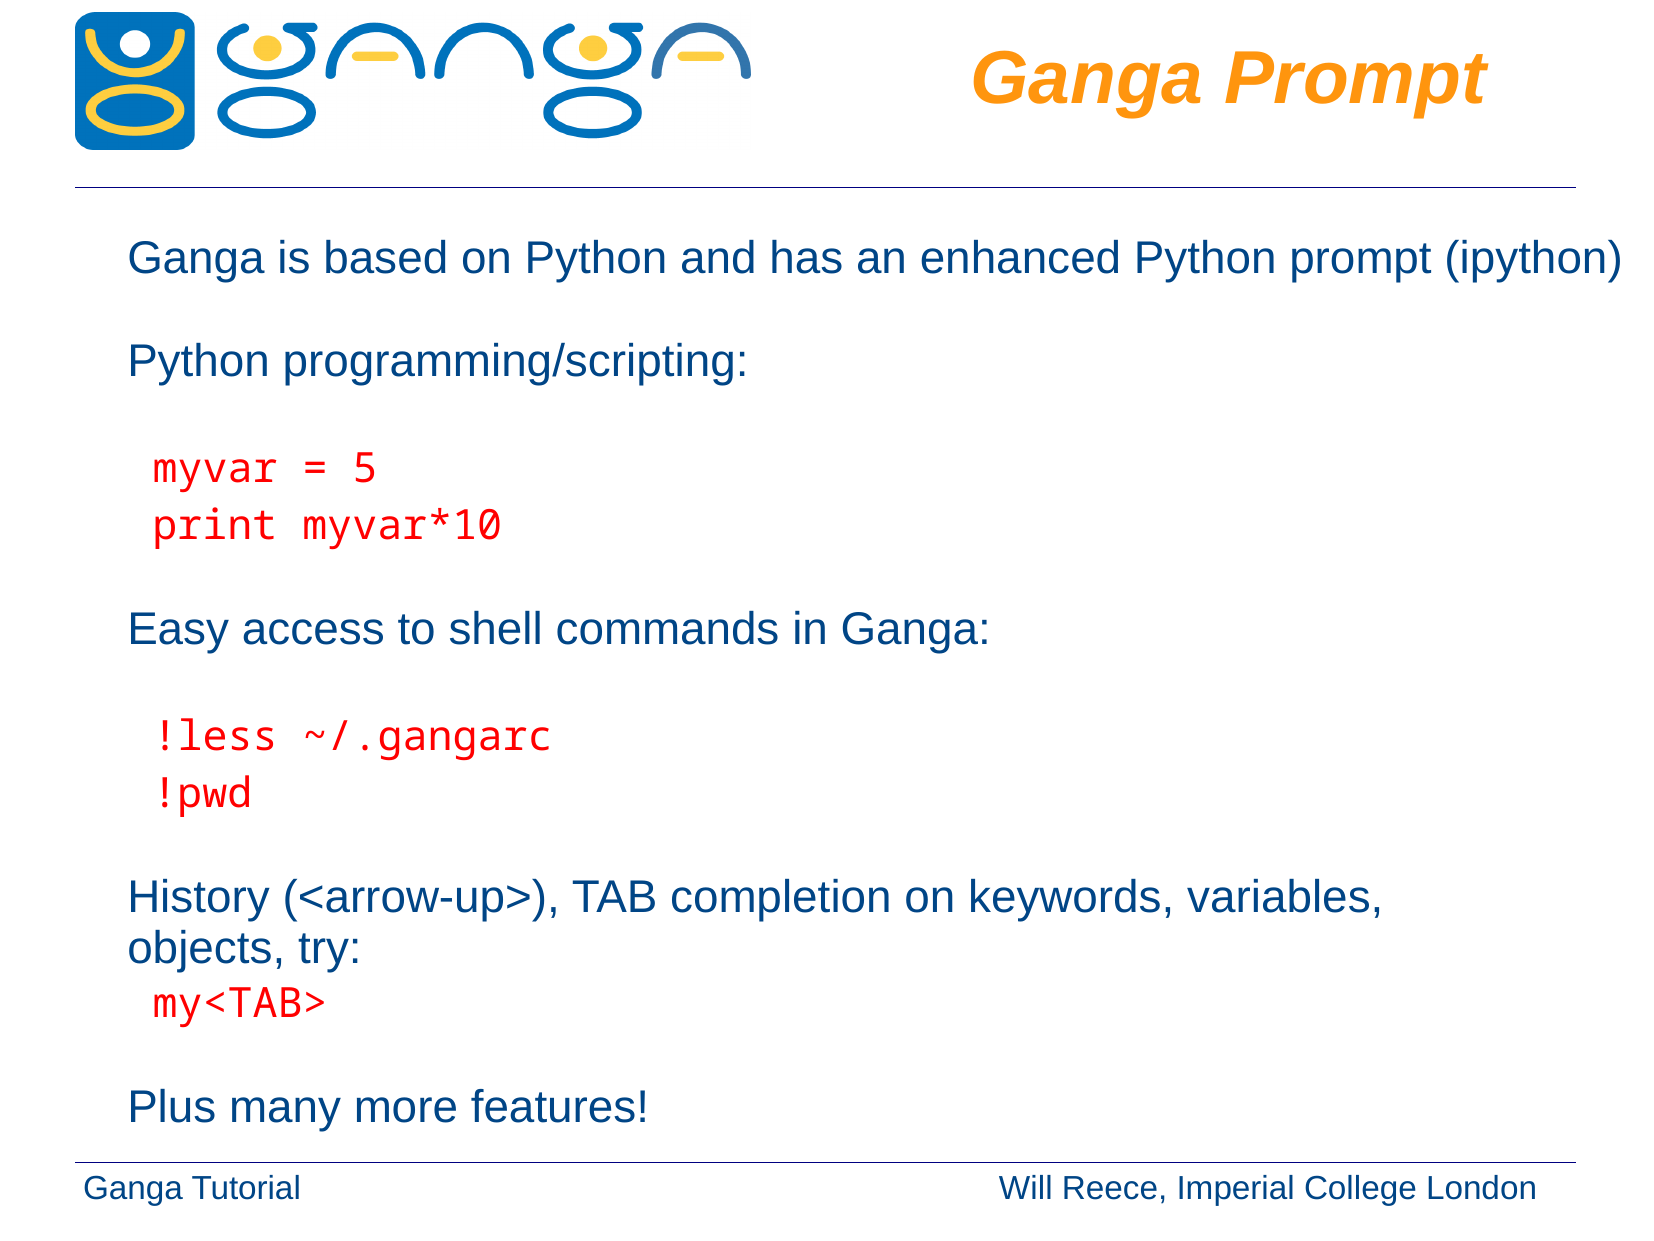

# Ganga Prompt
Ganga is based on Python and has an enhanced Python prompt (ipython)
Python programming/scripting:
 myvar = 5
 print myvar*10
Easy access to shell commands in Ganga:
 !less ~/.gangarc
 !pwd
History (<arrow-up>), TAB completion on keywords, variables,
objects, try:
 my<TAB>
Plus many more features!
Ganga Tutorial
Will Reece, Imperial College London